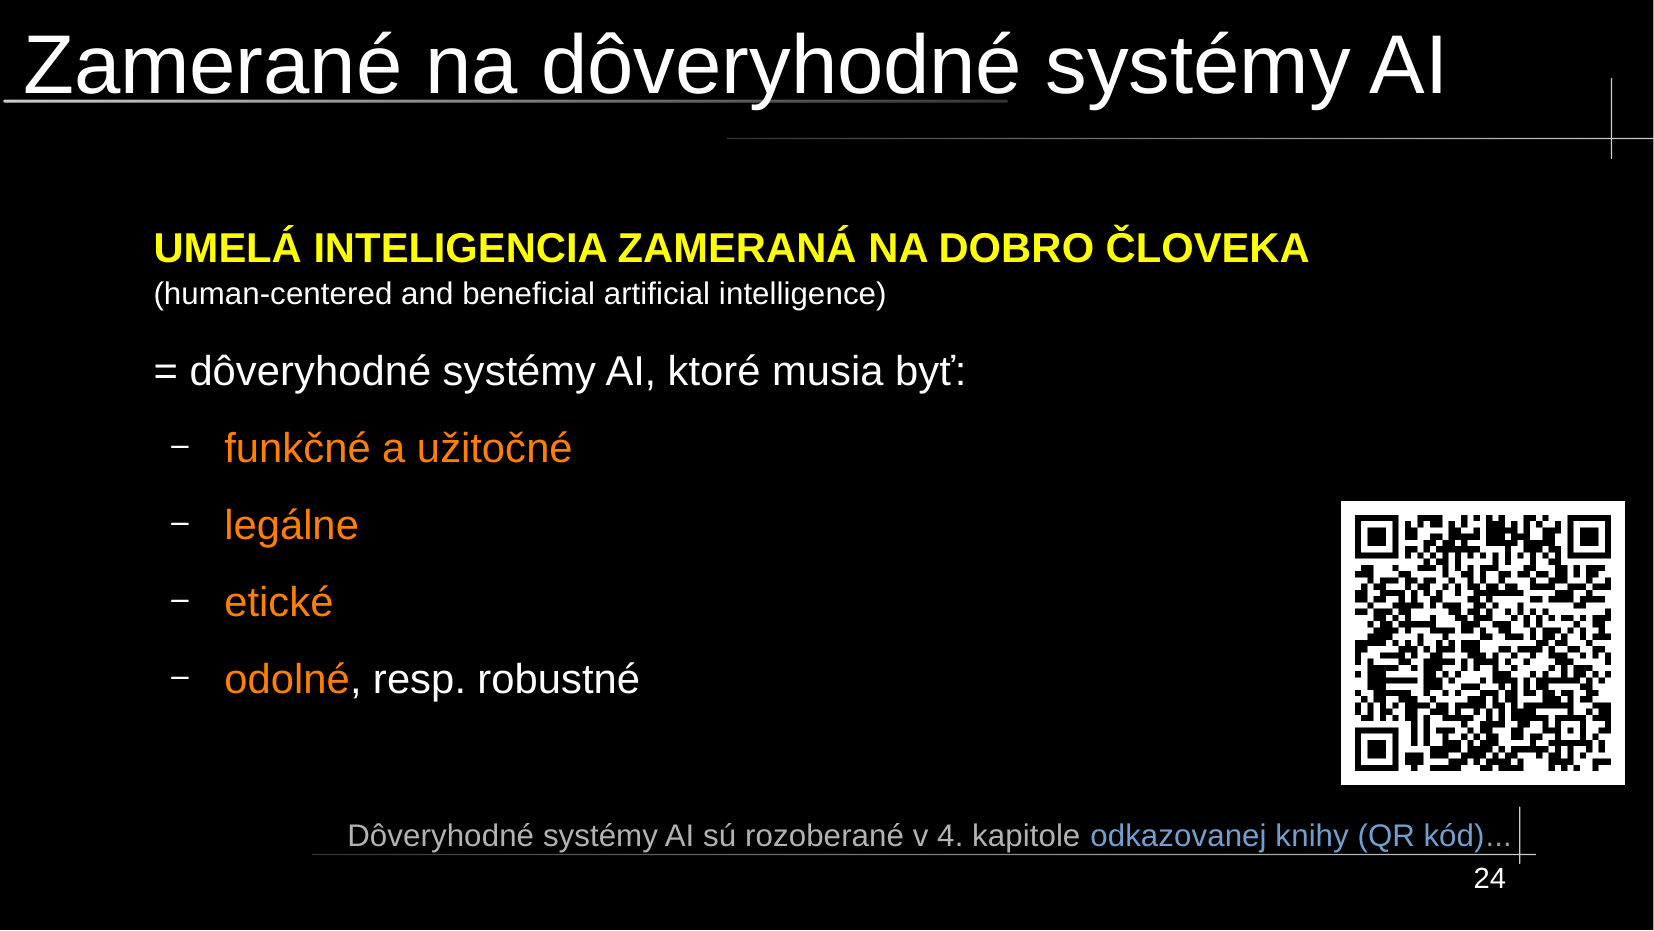

# Zamerané na dôveryhodné systémy AI
UMELÁ INTELIGENCIA ZAMERANÁ NA DOBRO ČLOVEKA
(human-centered and beneficial artificial intelligence)
= dôveryhodné systémy AI, ktoré musia byť:
funkčné a užitočné
legálne
etické
odolné, resp. robustné
Dôveryhodné systémy AI sú rozoberané v 4. kapitole odkazovanej knihy (QR kód)...
24